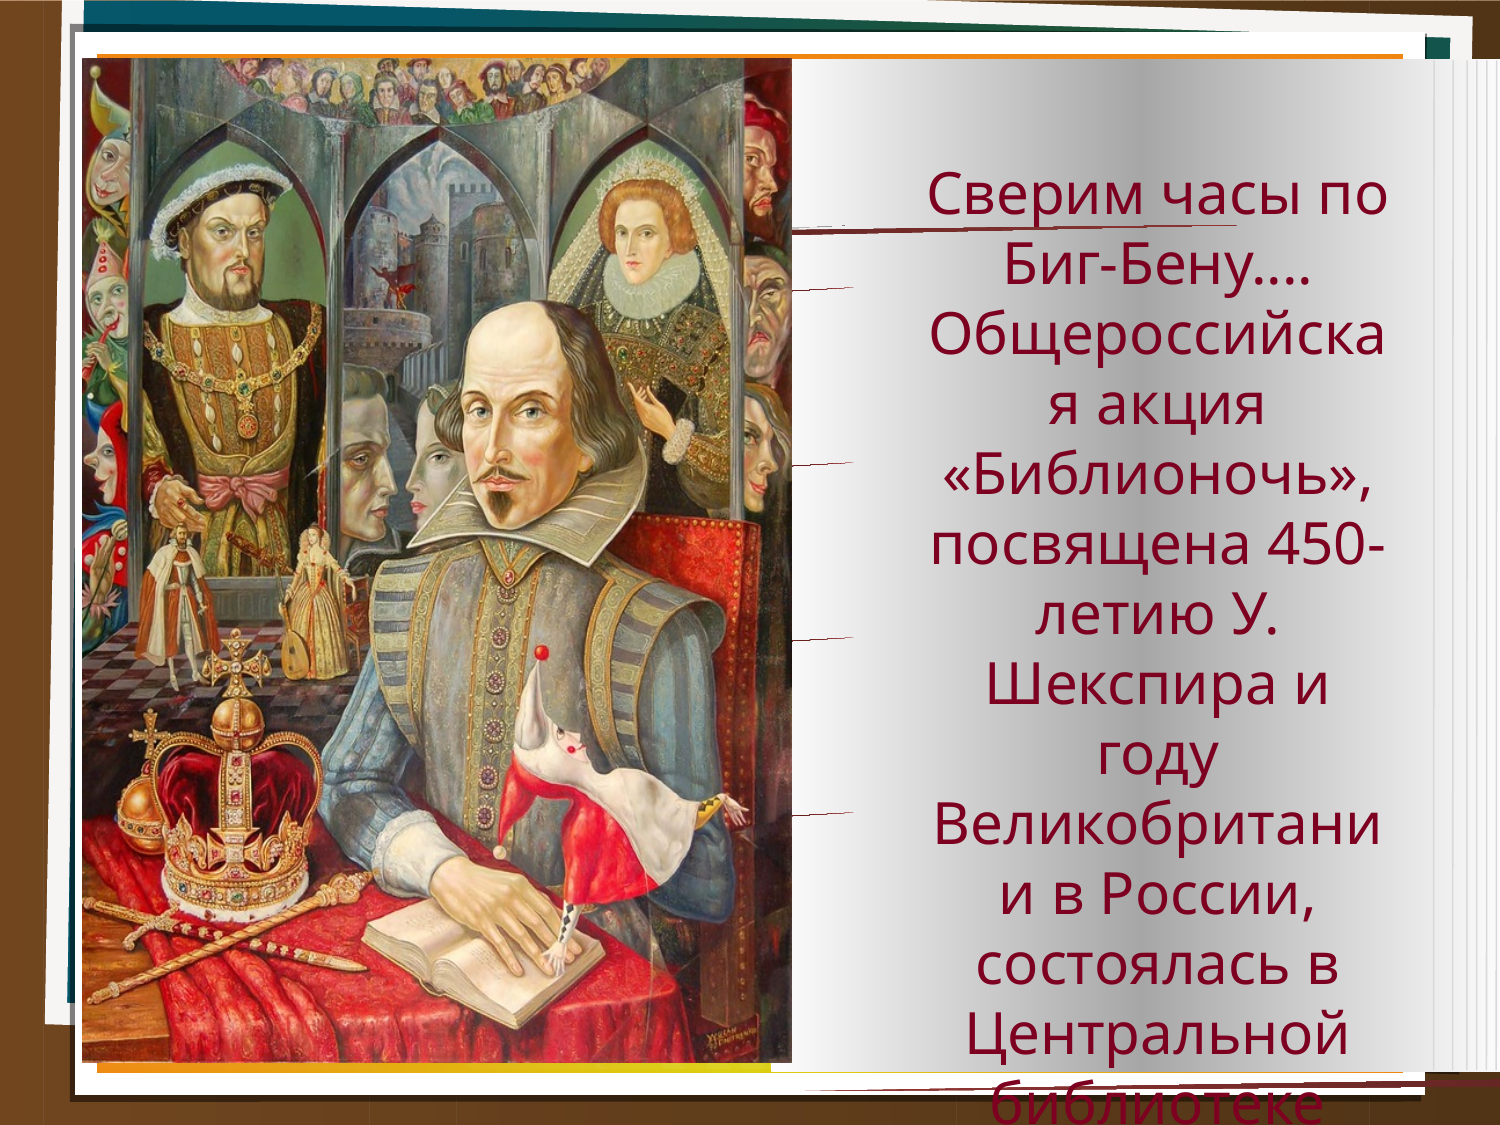

Сверим часы по Биг-Бену....
Общероссийская акция «Библионочь», посвящена 450-летию У. Шекспира и году Великобритании в России, состоялась в Центральной библиотеке имени М.А.Шолохова ...